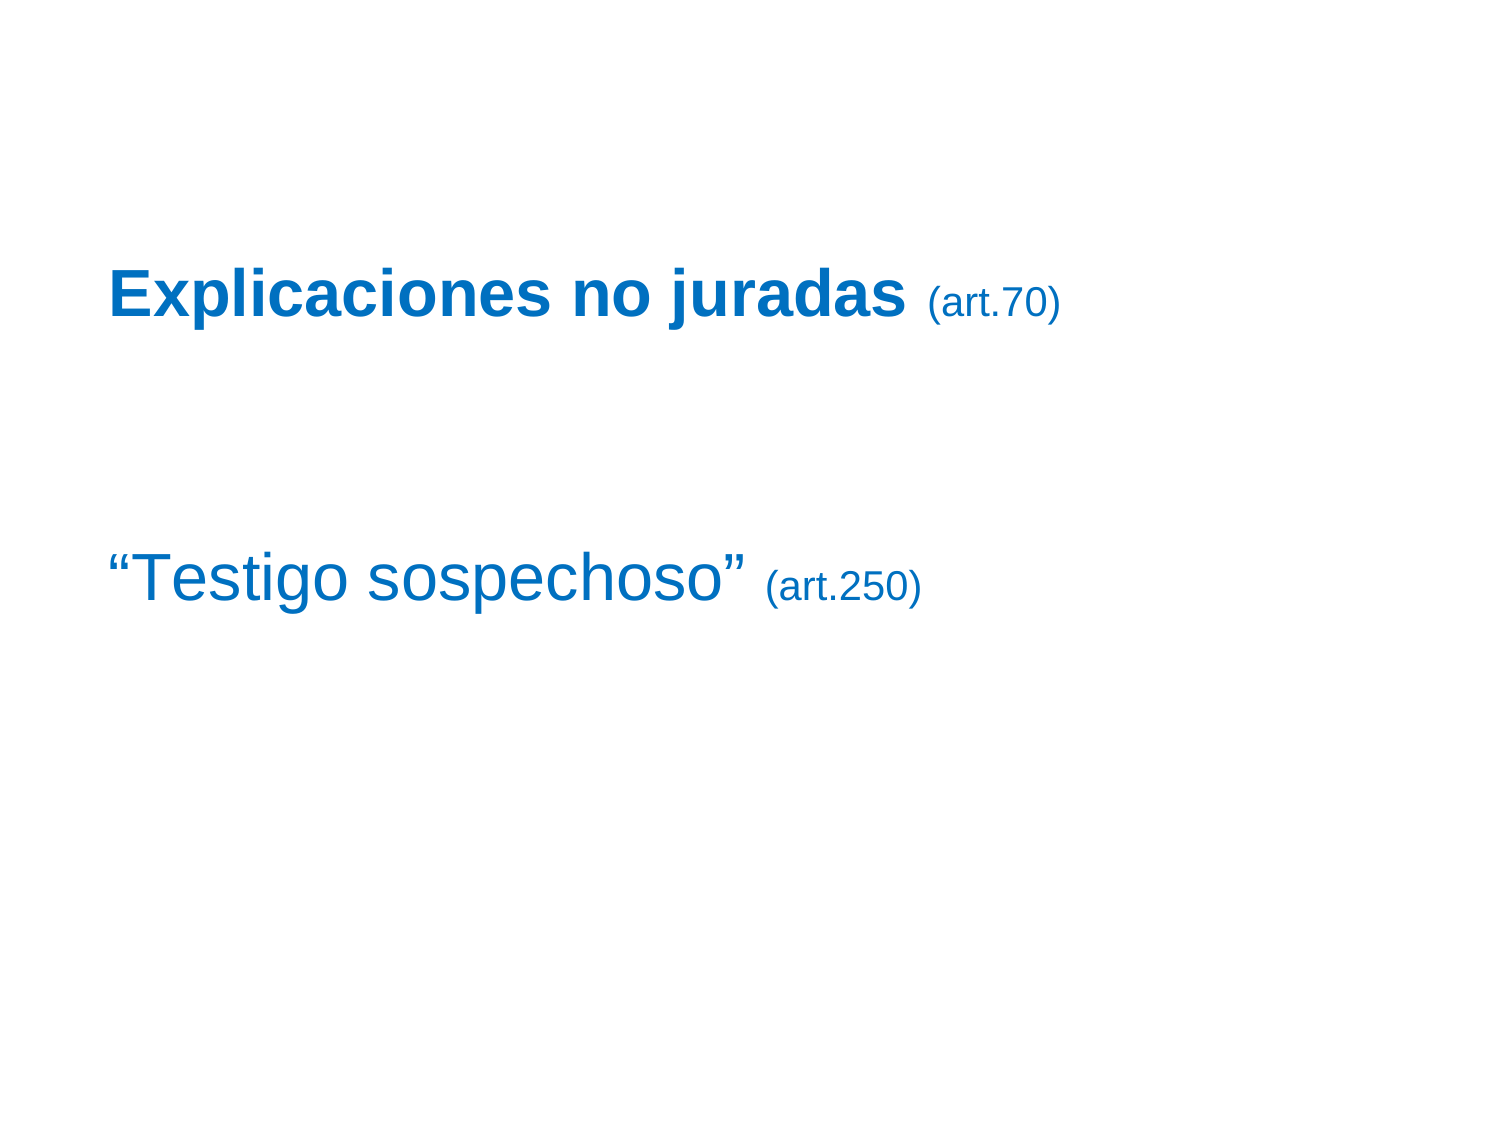

# Explicaciones no juradas (art.70)
“Testigo sospechoso” (art.250)